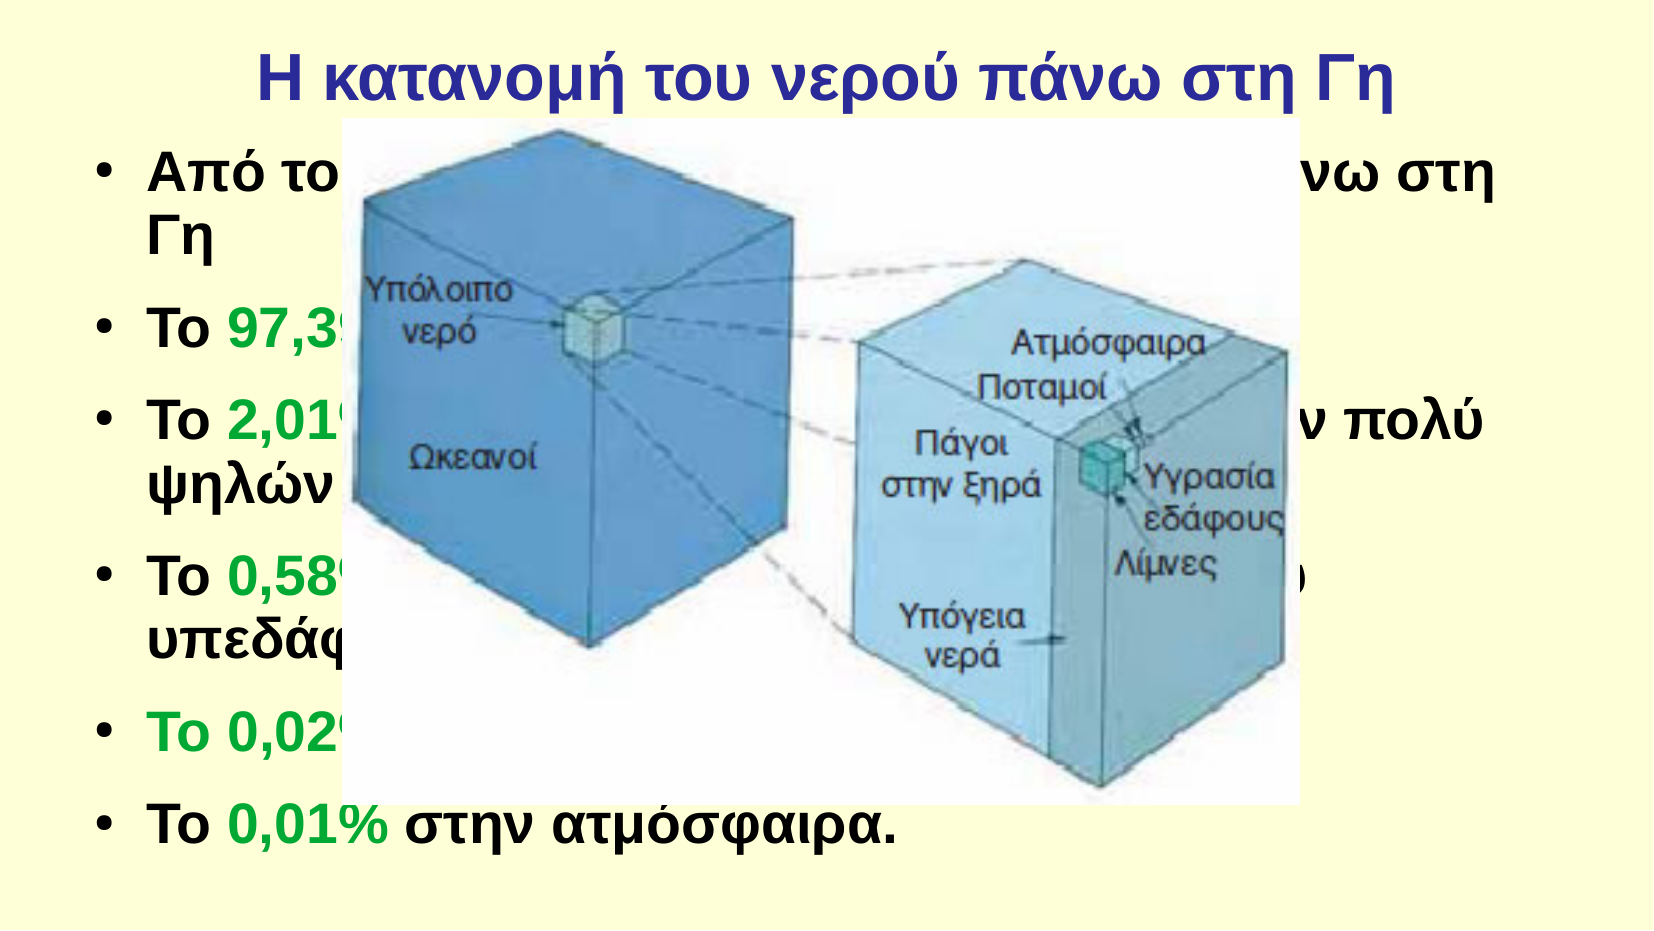

# Η κατανομή του νερού πάνω στη Γη
Από το σύνολο του νερού που υπάρχει πάνω στη Γη
Το 97,39% βρίσκεται στους ωκεανούς.
Το 2,01% στους πάγους των πόλων και των πολύ ψηλών κορυφών.
Το 0,58% στους υδροφόρους ορίζοντες του υπεδάφους.
Το 0,02% στις λίμνες και τα ποτάμια.
Το 0,01% στην ατμόσφαιρα.